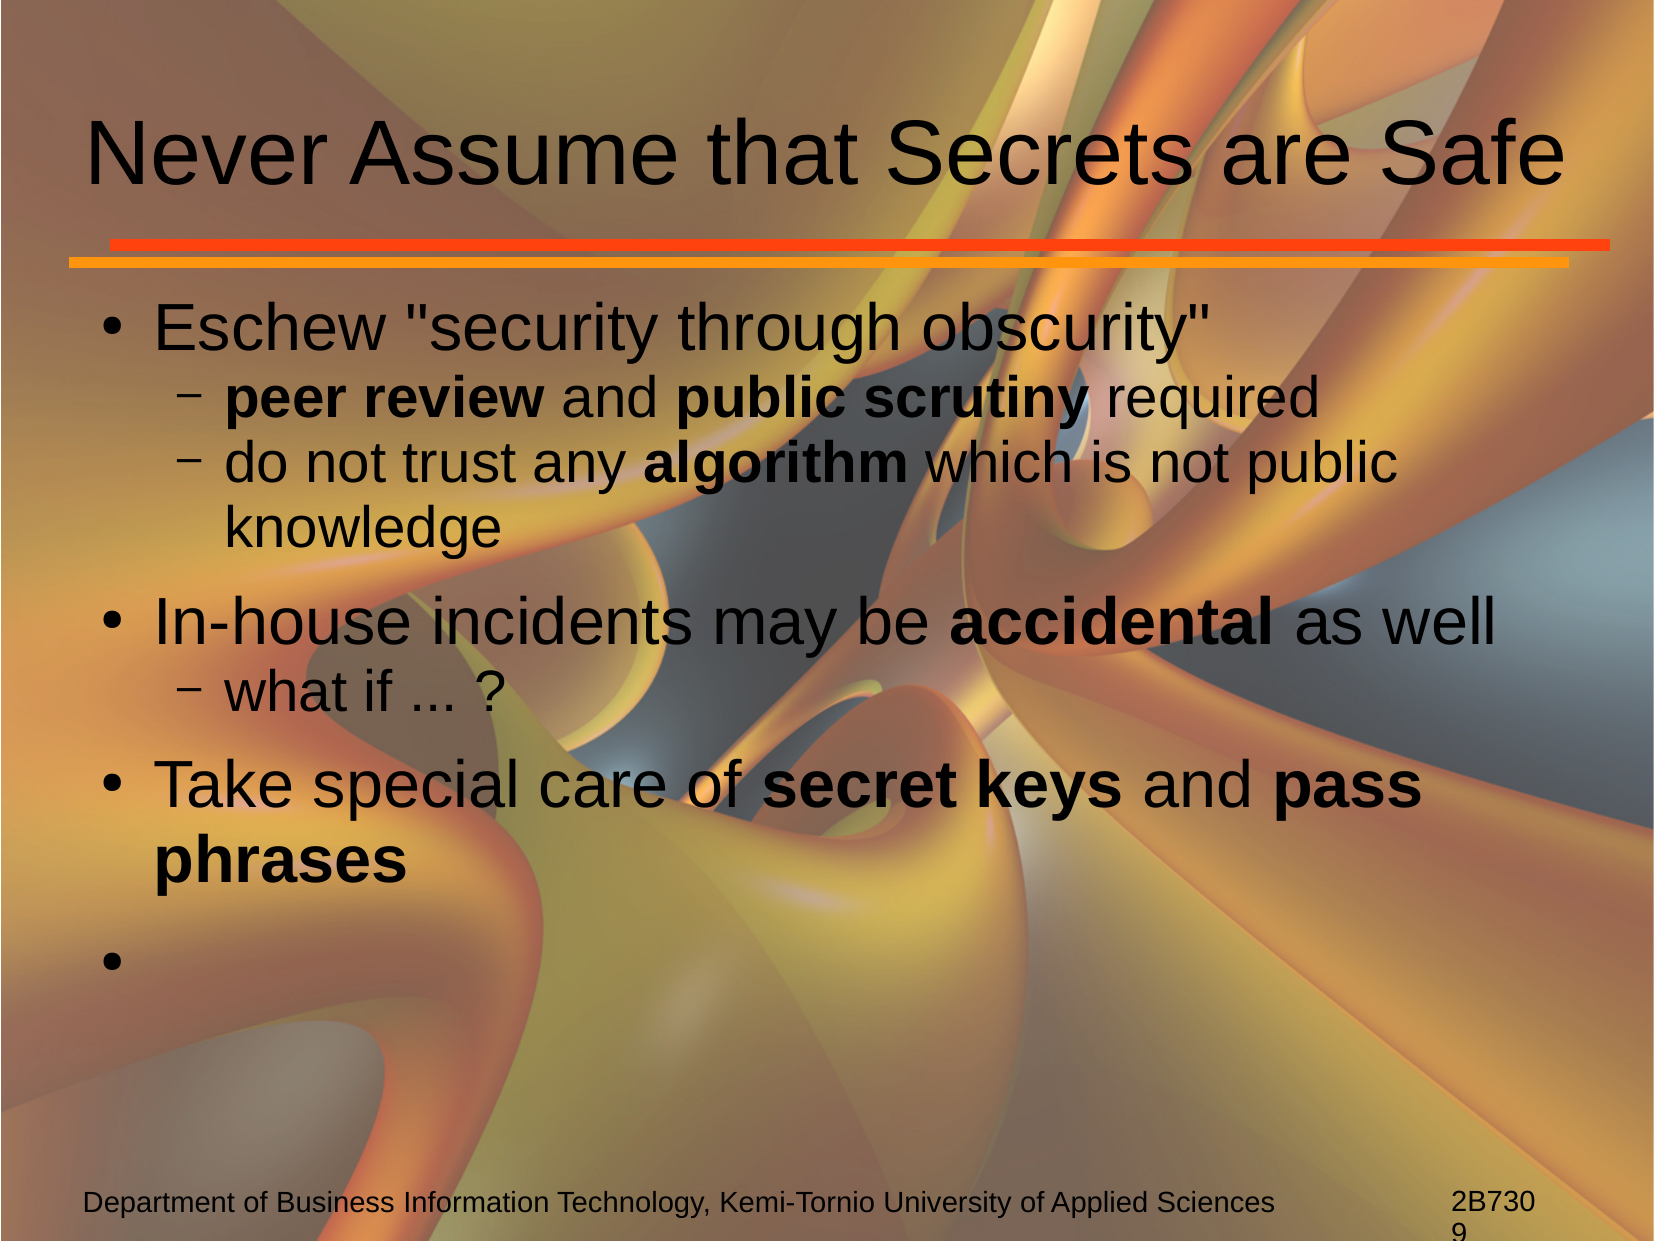

# Never Assume that Secrets are Safe
Eschew "security through obscurity"
peer review and public scrutiny required
do not trust any algorithm which is not public knowledge
In-house incidents may be accidental as well
what if ... ?
Take special care of secret keys and pass phrases